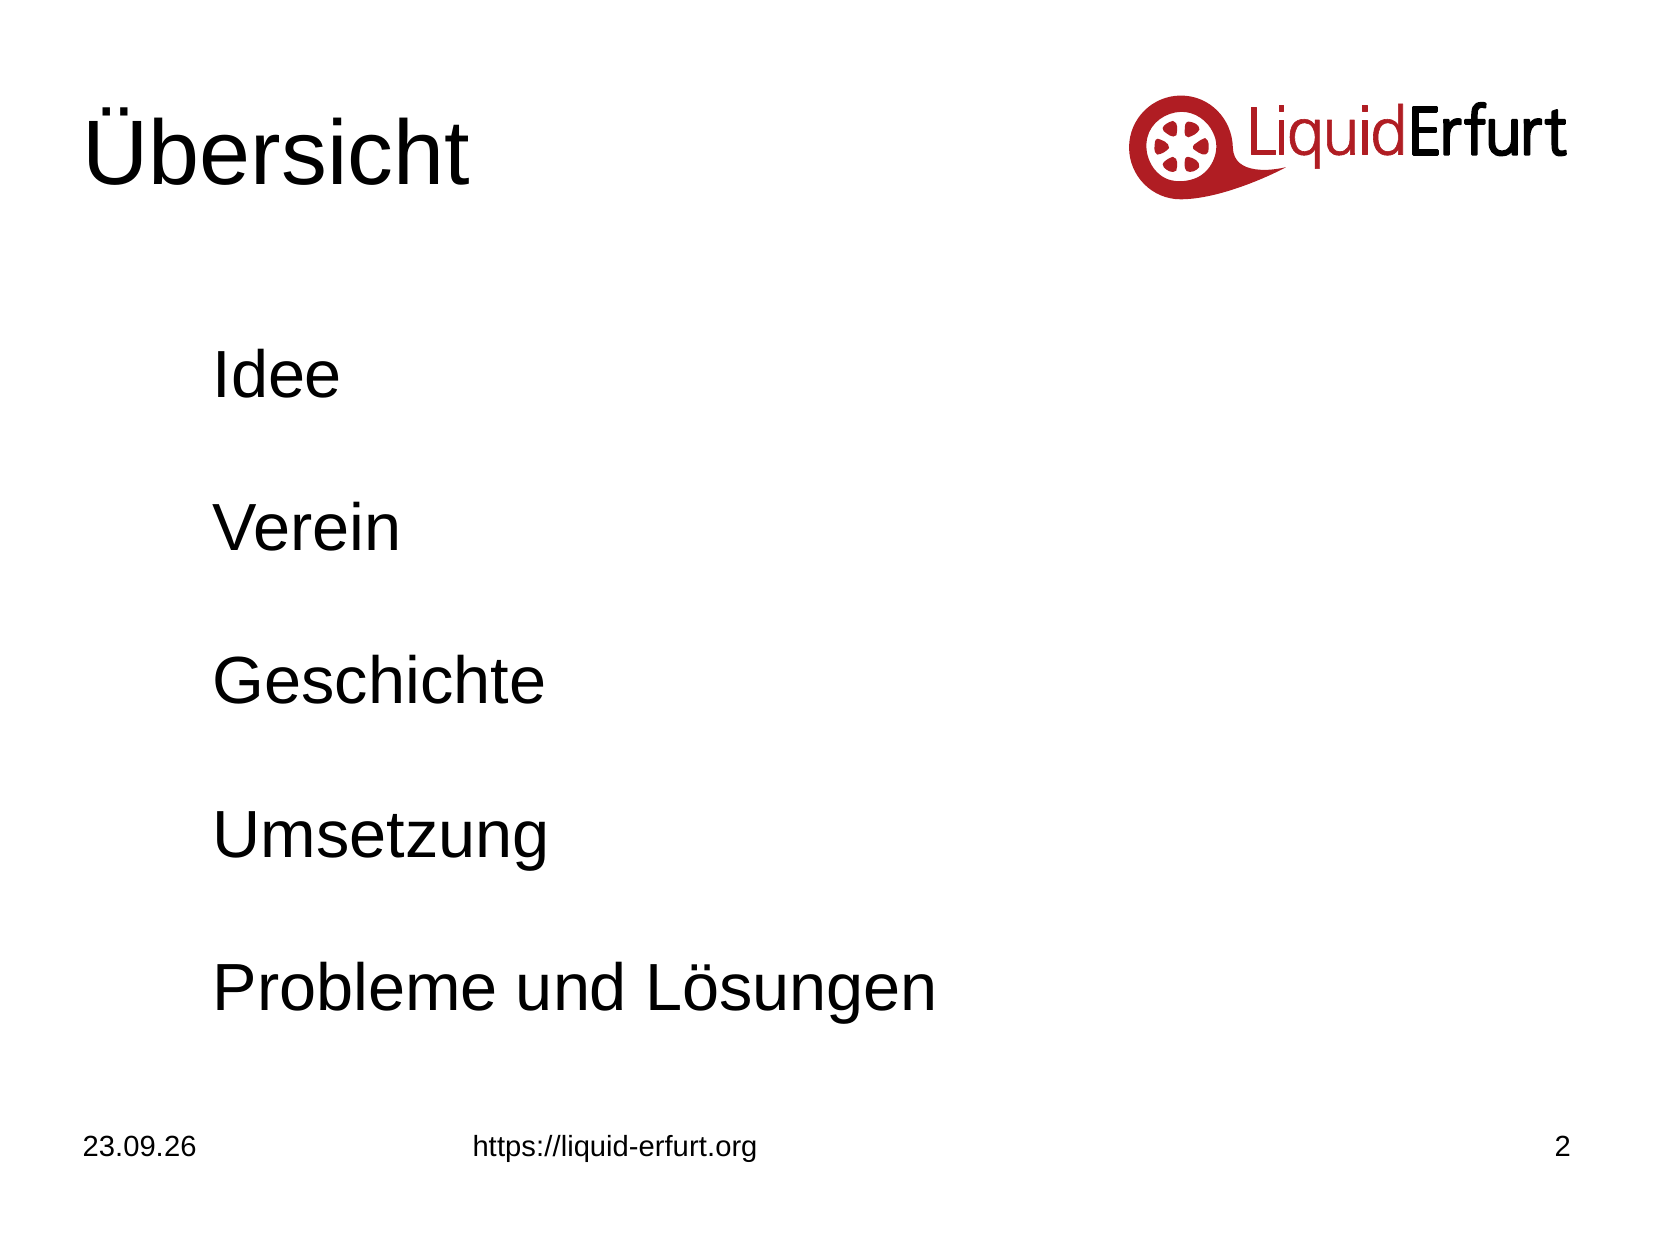

# Übersicht
Idee
Verein
Geschichte
Umsetzung
Probleme und Lösungen
https://liquid-erfurt.org
2